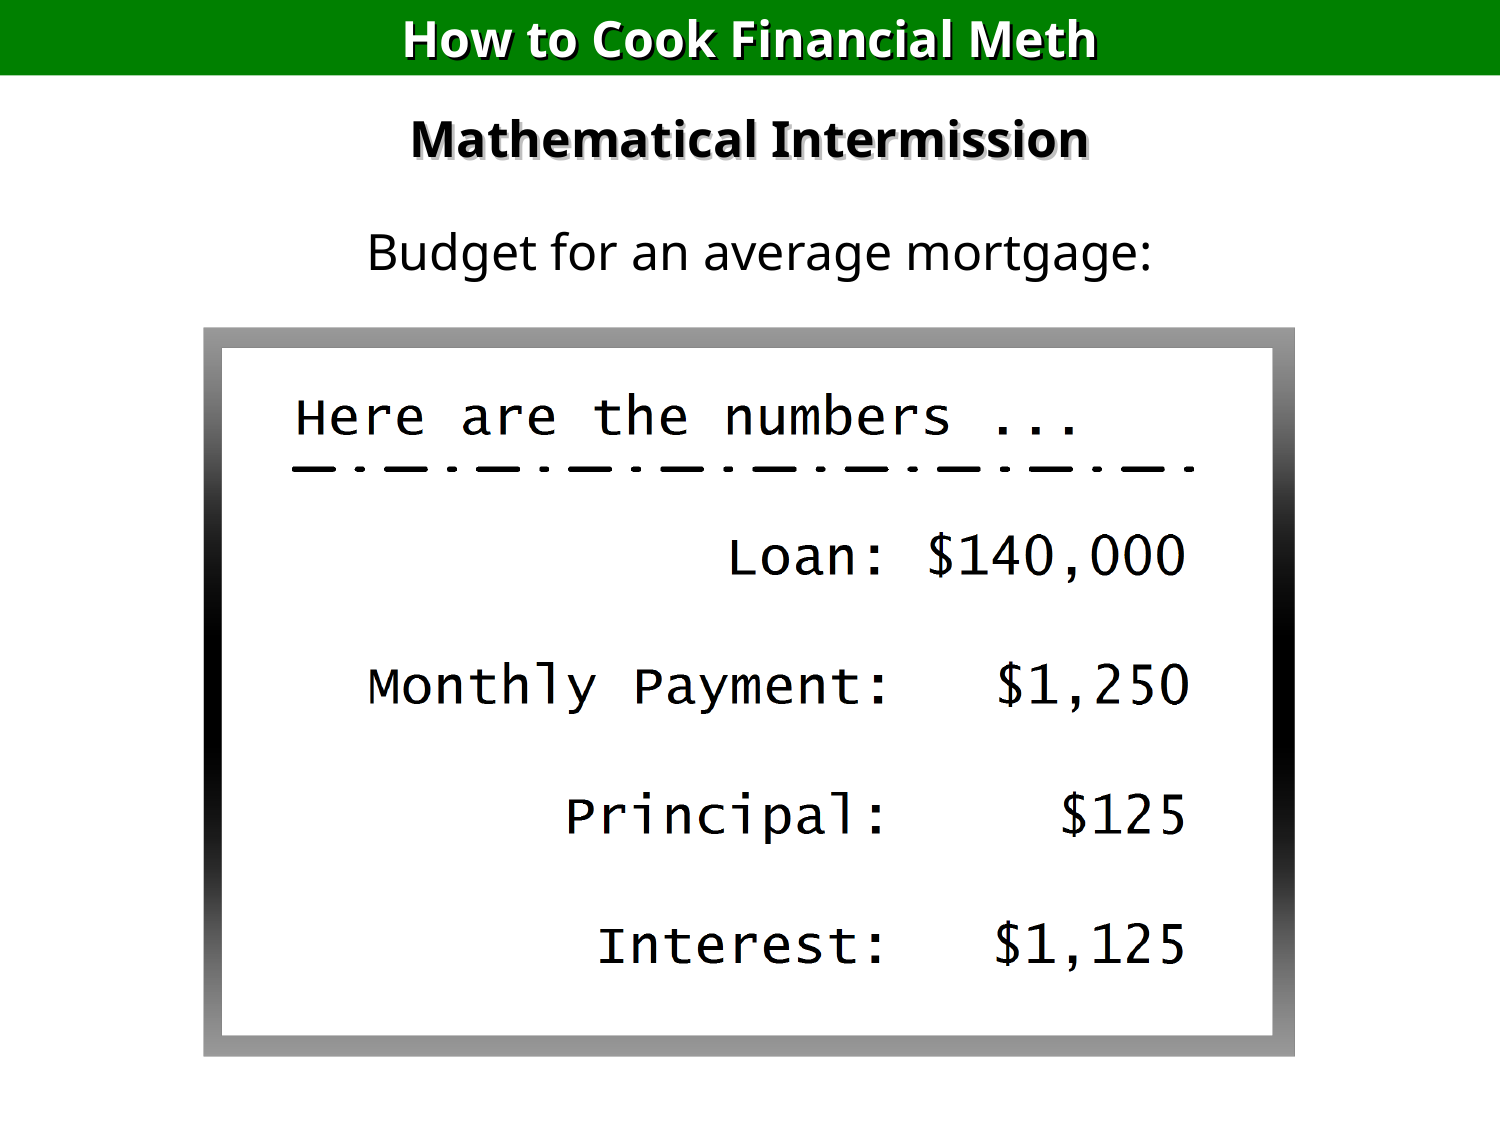

How to Cook Financial Meth
# Mathematical Intermission
Budget for an average mortgage: